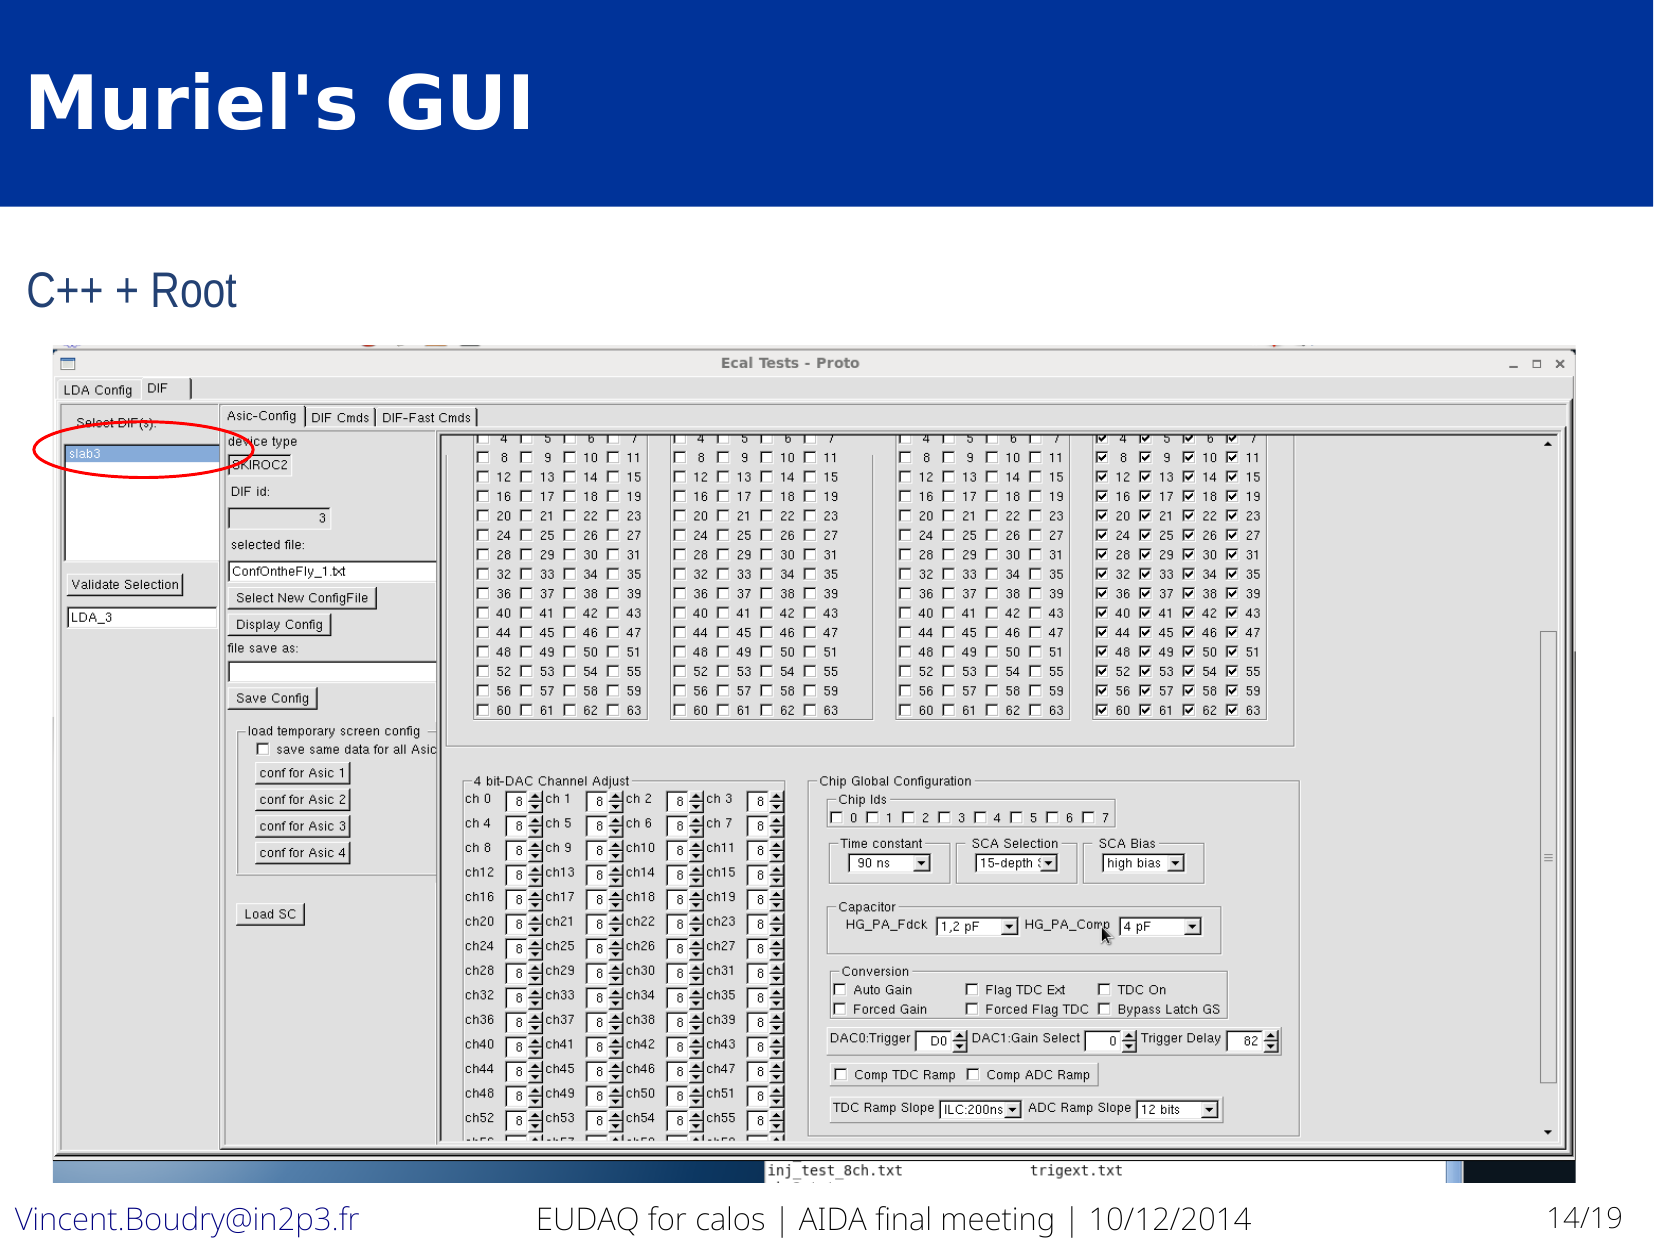

# Muriel's GUI
C++ + Root
Vincent.Boudry@in2p3.fr
EUDAQ for calos | AIDA final meeting | 10/12/2014
14